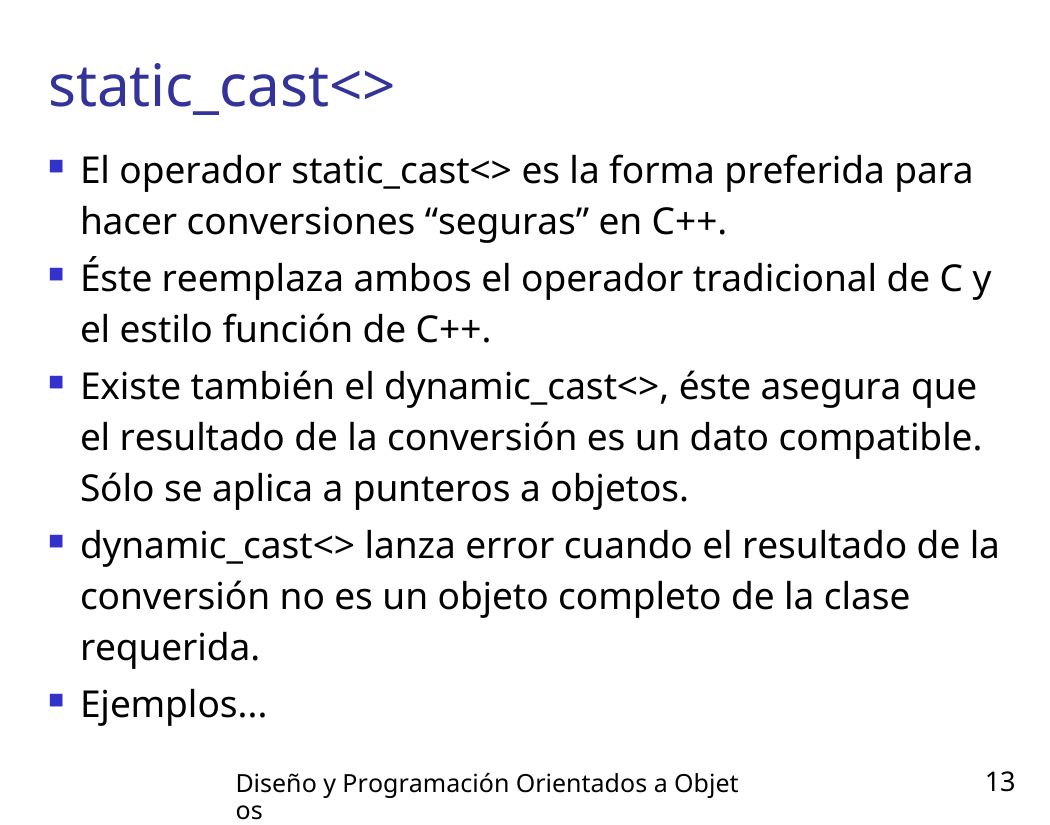

# static_cast<>
El operador static_cast<> es la forma preferida para hacer conversiones “seguras” en C++.
Éste reemplaza ambos el operador tradicional de C y el estilo función de C++.
Existe también el dynamic_cast<>, éste asegura que el resultado de la conversión es un dato compatible. Sólo se aplica a punteros a objetos.
dynamic_cast<> lanza error cuando el resultado de la conversión no es un objeto completo de la clase requerida.
Ejemplos...
Diseño y Programación Orientados a Objetos
13